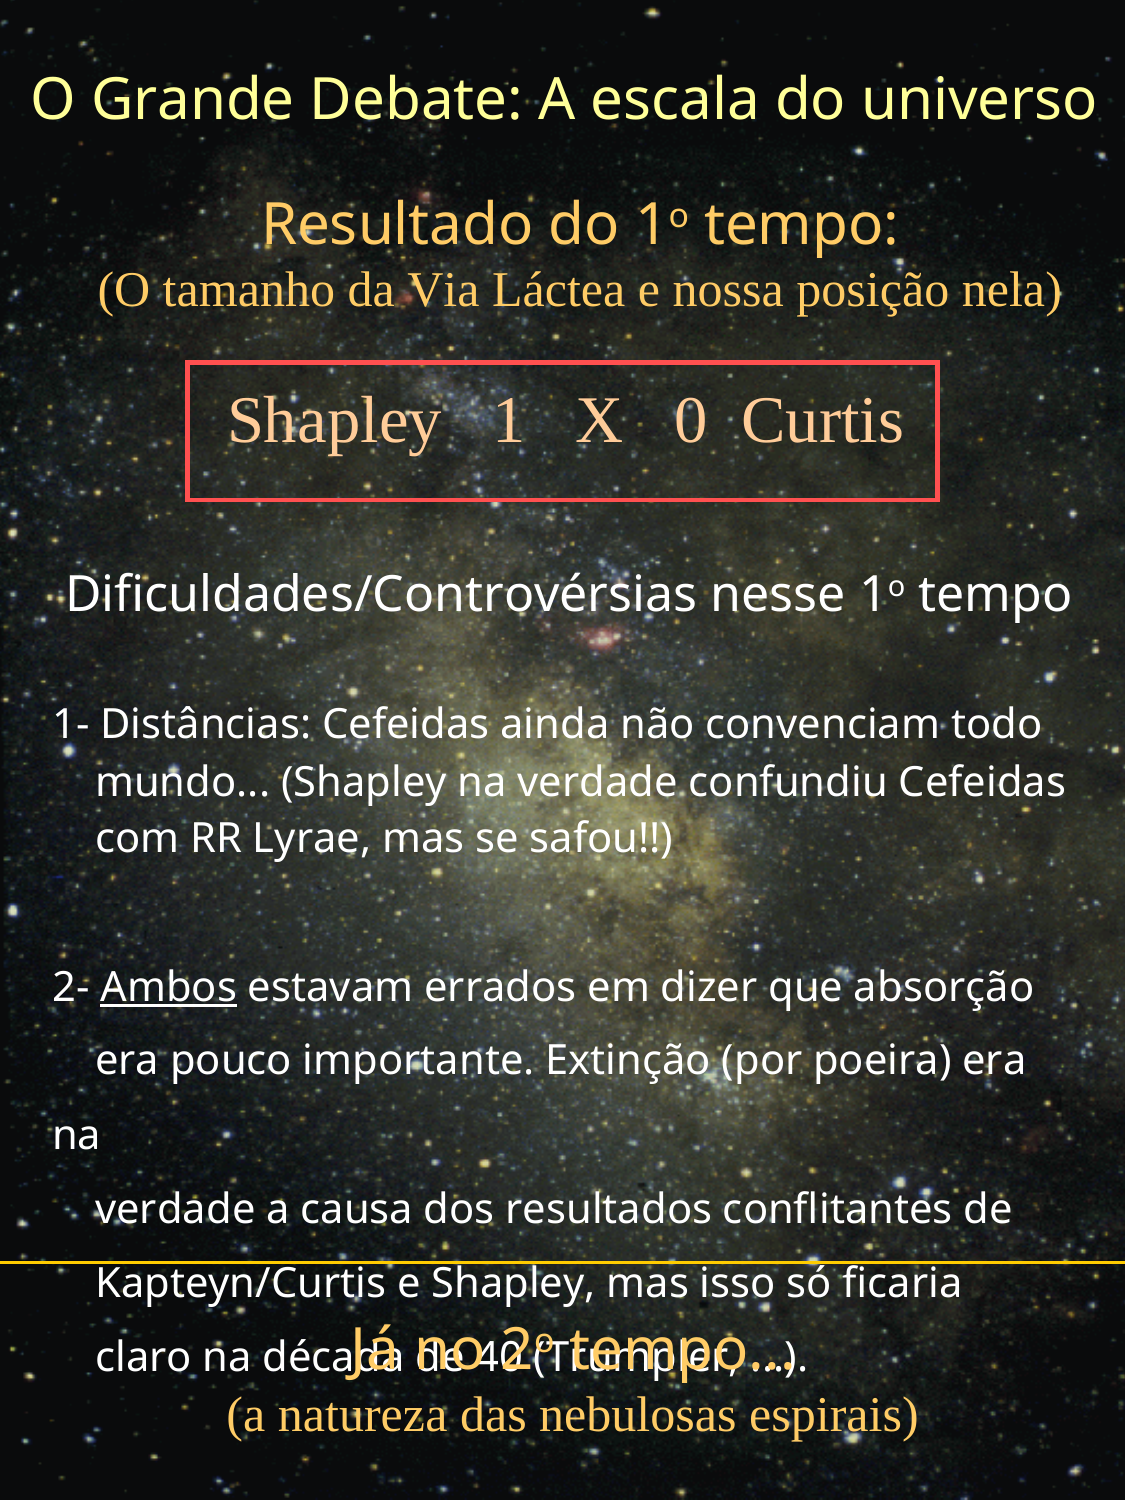

O Grande Debate: A escala do universo
Resultado do 1o tempo:
(O tamanho da Via Láctea e nossa posição nela)
Shapley 1 X 0 Curtis
Dificuldades/Controvérsias nesse 1o tempo
1- Distâncias: Cefeidas ainda não convenciam todo
 mundo... (Shapley na verdade confundiu Cefeidas
 com RR Lyrae, mas se safou!!)
2- Ambos estavam errados em dizer que absorção
 era pouco importante. Extinção (por poeira) era na
 verdade a causa dos resultados conflitantes de
 Kapteyn/Curtis e Shapley, mas isso só ficaria
 claro na década de 40 (Trumpler, ...).
Já no 2o tempo...
(a natureza das nebulosas espirais)